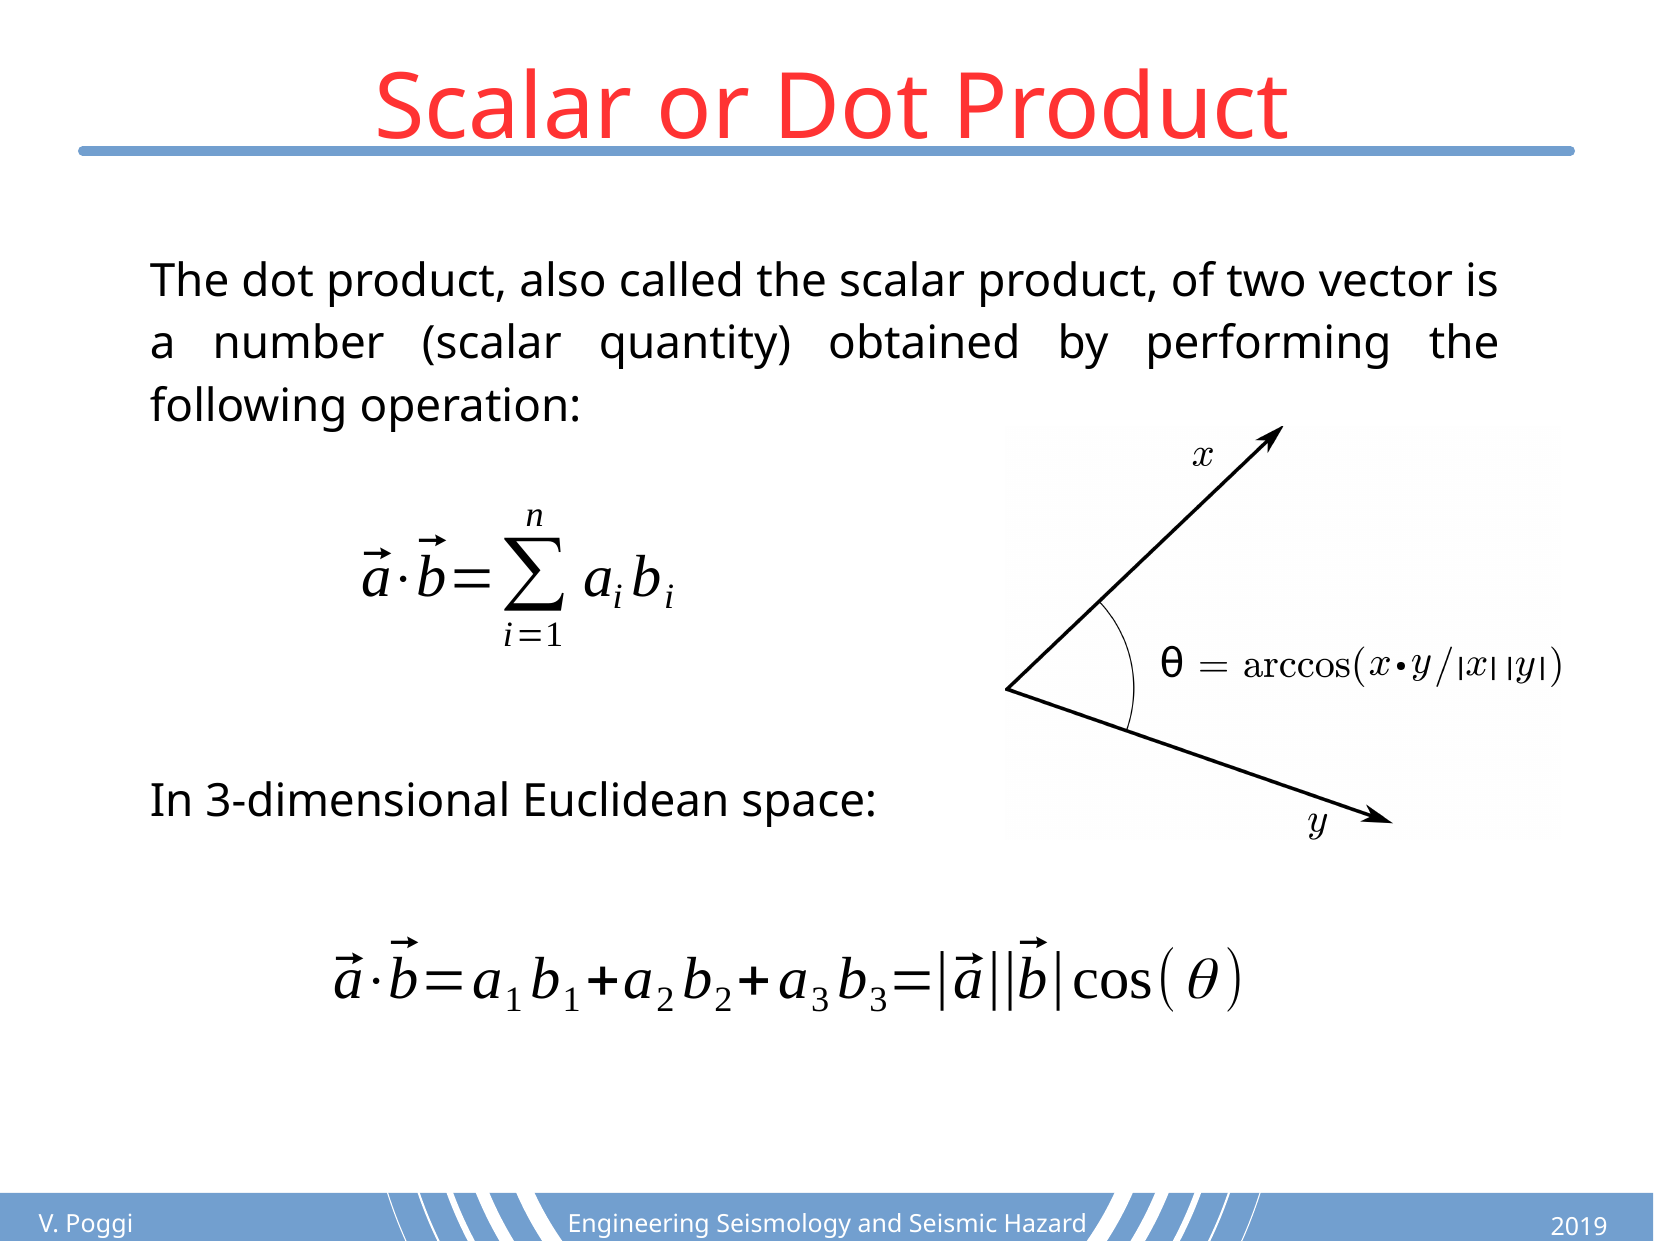

Scalar or Dot Product
The dot product, also called the scalar product, of two vector is a number (scalar quantity) obtained by performing the following operation:
In 3-dimensional Euclidean space: